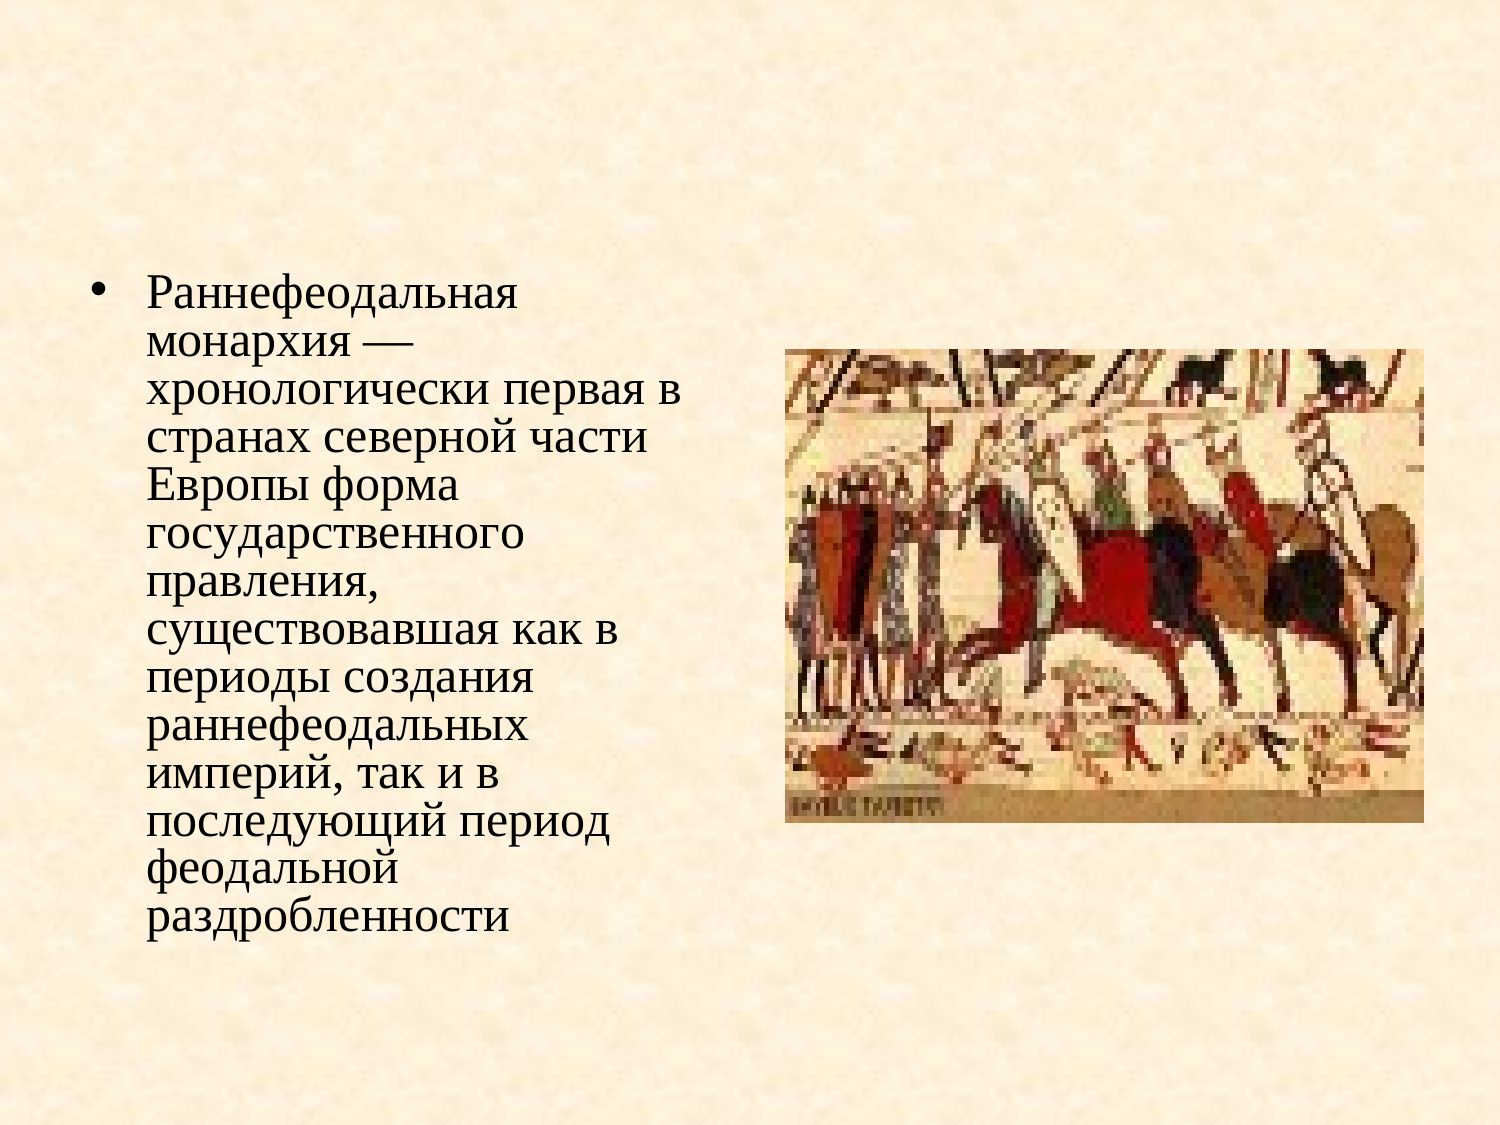

# Раннефеодальная монархия — хронологически первая в странах северной части Европы форма государственного правления, существовавшая как в периоды создания раннефеодальных империй, так и в последующий период феодальной раздробленности